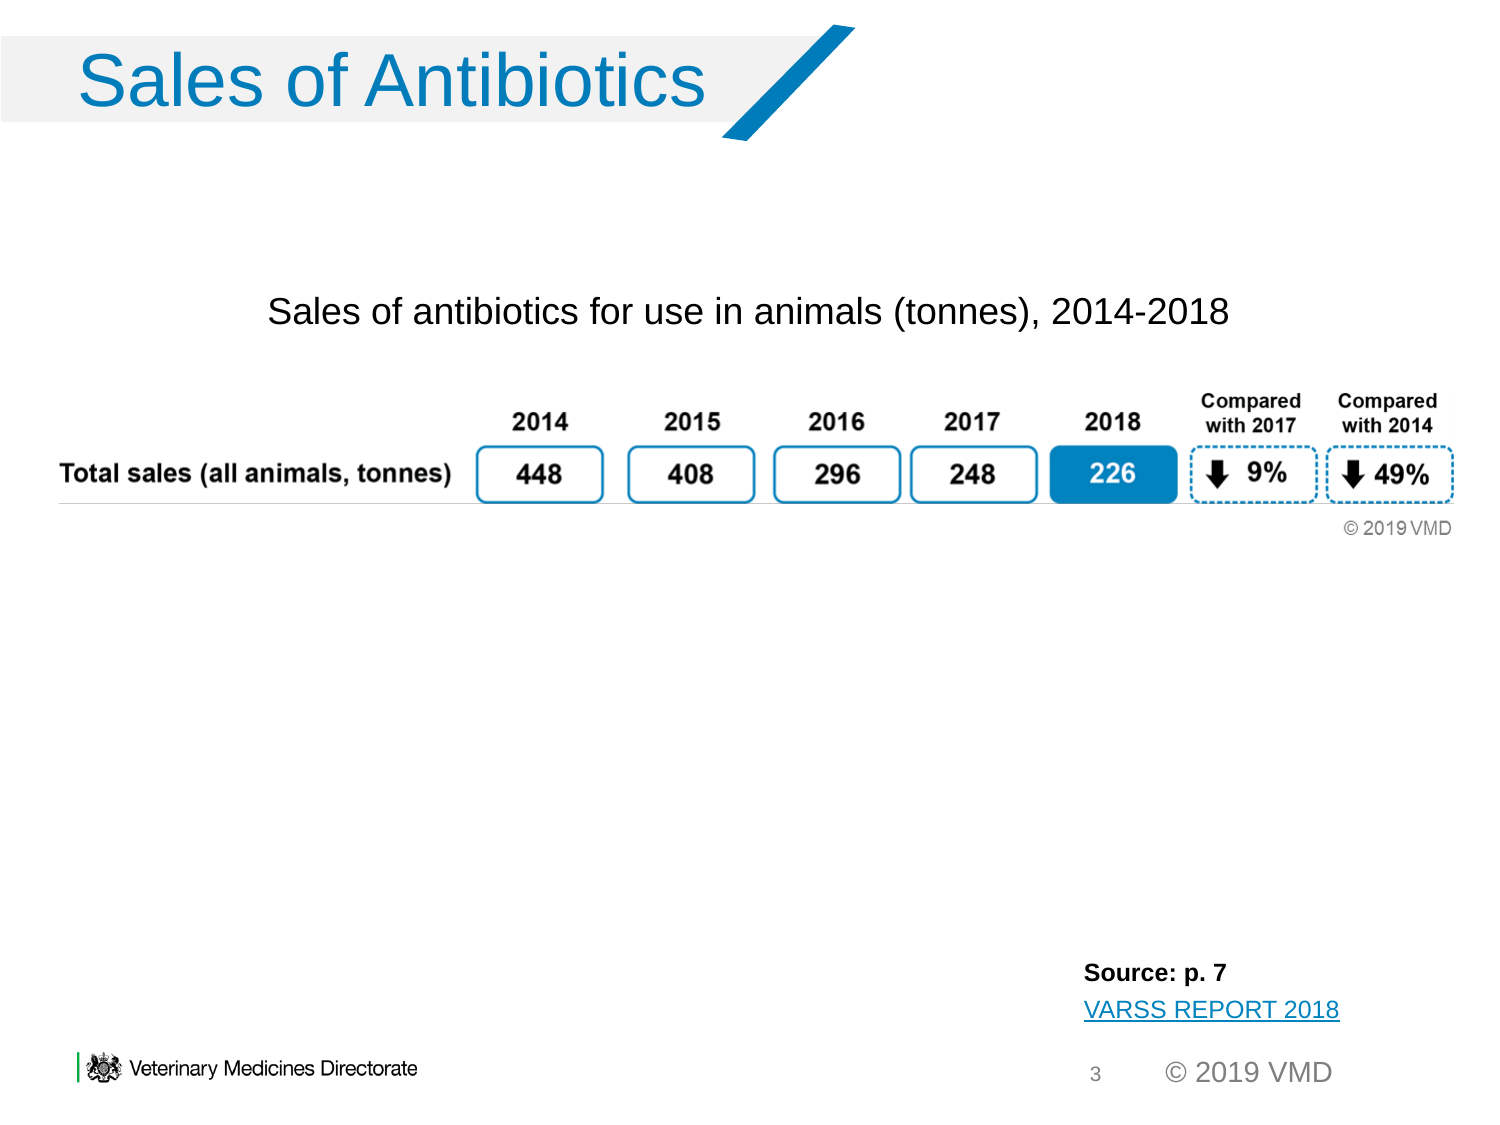

# Sales of Antibiotics
Sales of antibiotics for use in animals (tonnes), 2014-2018
Source: p. 7
VARSS REPORT 2018
2